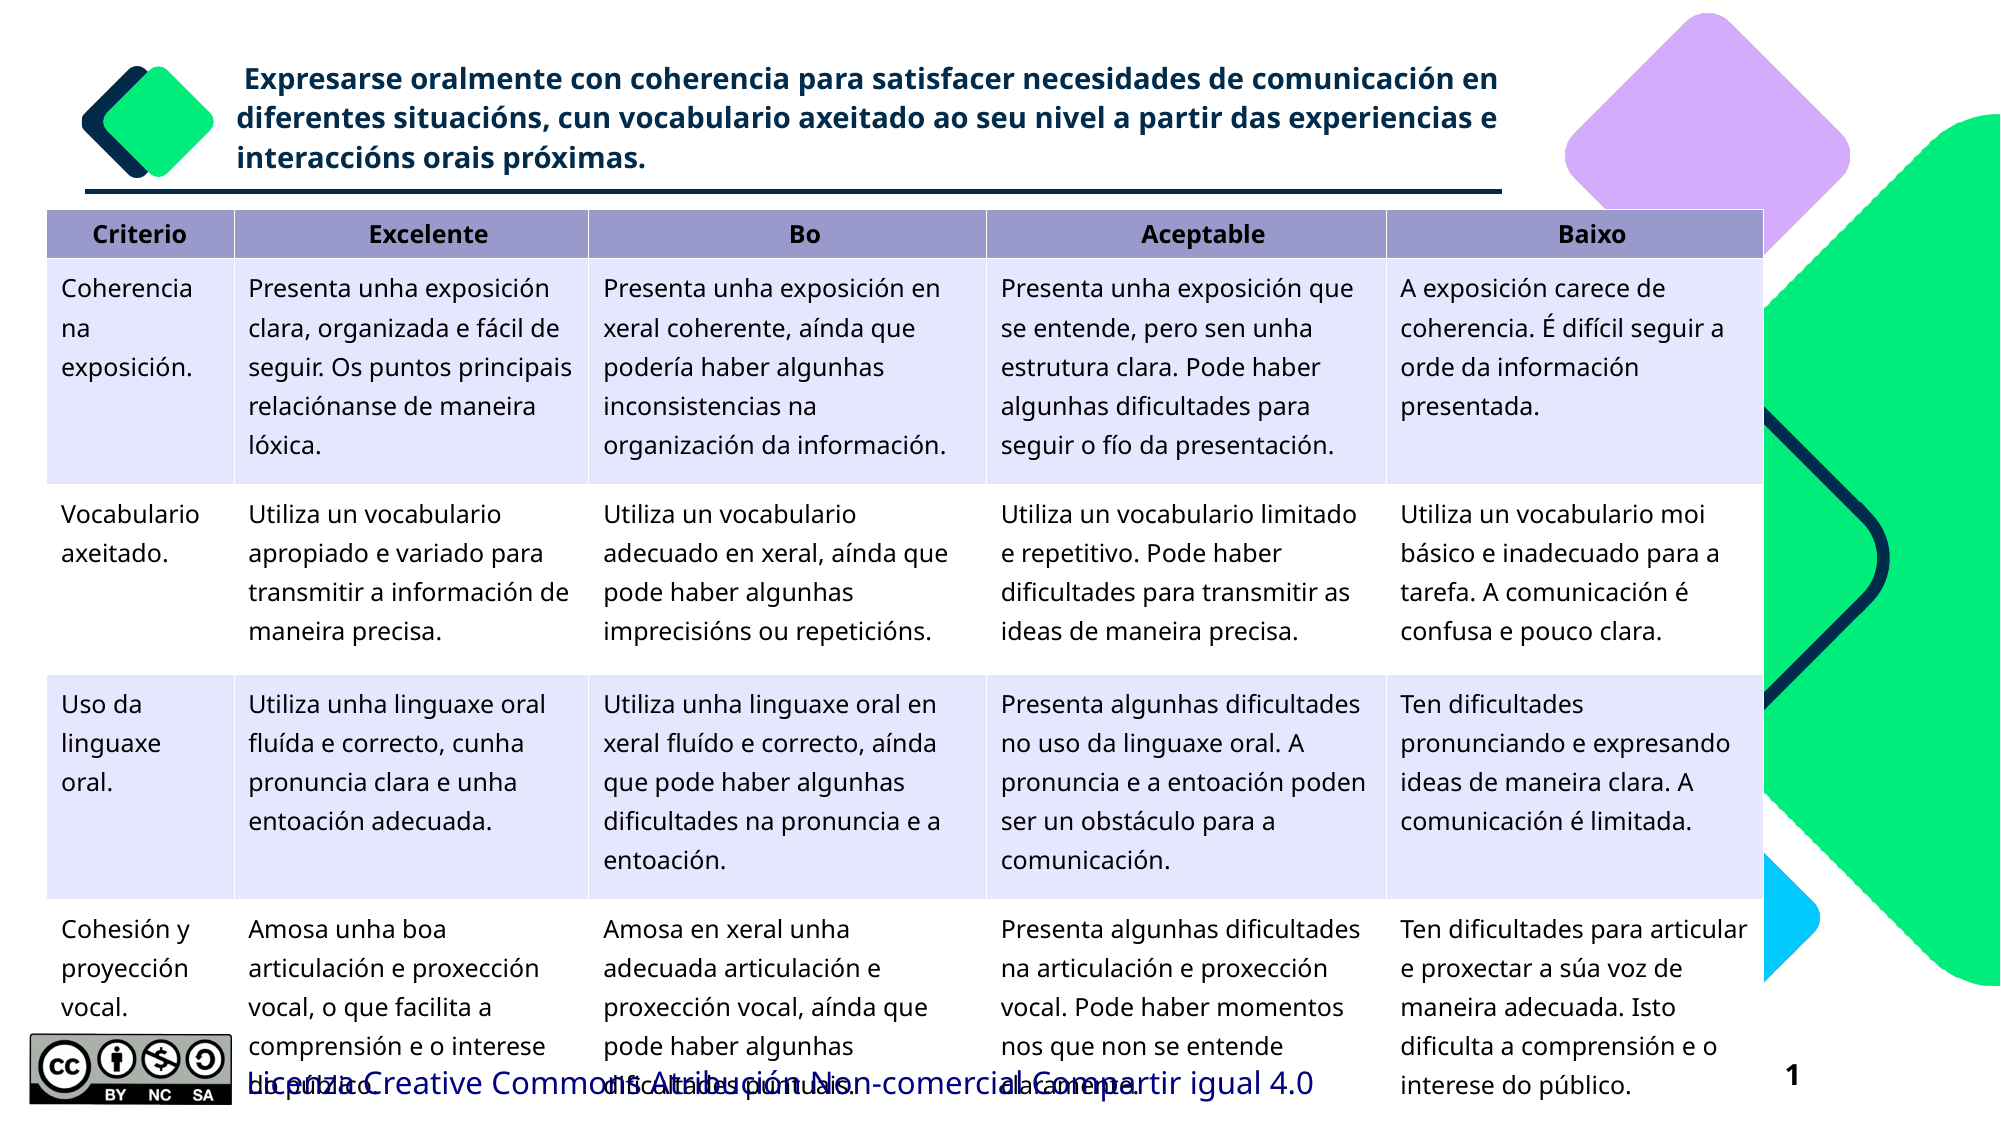

# Expresarse oralmente con coherencia para satisfacer necesidades de comunicación en diferentes situacións, cun vocabulario axeitado ao seu nivel a partir das experiencias e interaccións orais próximas.
| Criterio | Excelente | Bo | Aceptable | Baixo |
| --- | --- | --- | --- | --- |
| Coherencia na exposición. | Presenta unha exposición clara, organizada e fácil de seguir. Os puntos principais relaciónanse de maneira lóxica. | Presenta unha exposición en xeral coherente, aínda que podería haber algunhas inconsistencias na organización da información. | Presenta unha exposición que se entende, pero sen unha estrutura clara. Pode haber algunhas dificultades para seguir o fío da presentación. | A exposición carece de coherencia. É difícil seguir a orde da información presentada. |
| Vocabulario axeitado. | Utiliza un vocabulario apropiado e variado para transmitir a información de maneira precisa. | Utiliza un vocabulario adecuado en xeral, aínda que pode haber algunhas imprecisións ou repeticións. | Utiliza un vocabulario limitado e repetitivo. Pode haber dificultades para transmitir as ideas de maneira precisa. | Utiliza un vocabulario moi básico e inadecuado para a tarefa. A comunicación é confusa e pouco clara. |
| Uso da linguaxe oral. | Utiliza unha linguaxe oral fluída e correcto, cunha pronuncia clara e unha entoación adecuada. | Utiliza unha linguaxe oral en xeral fluído e correcto, aínda que pode haber algunhas dificultades na pronuncia e a entoación. | Presenta algunhas dificultades no uso da linguaxe oral. A pronuncia e a entoación poden ser un obstáculo para a comunicación. | Ten dificultades pronunciando e expresando ideas de maneira clara. A comunicación é limitada. |
| Cohesión y proyección vocal. | Amosa unha boa articulación e proxección vocal, o que facilita a comprensión e o interese do público. | Amosa en xeral unha adecuada articulación e proxección vocal, aínda que pode haber algunhas dificultades puntuais. | Presenta algunhas dificultades na articulación e proxección vocal. Pode haber momentos nos que non se entende claramente. | Ten dificultades para articular e proxectar a súa voz de maneira adecuada. Isto dificulta a comprensión e o interese do público. |
Licenza Creative Commons Atribución Non-comercial Compartir igual 4.0